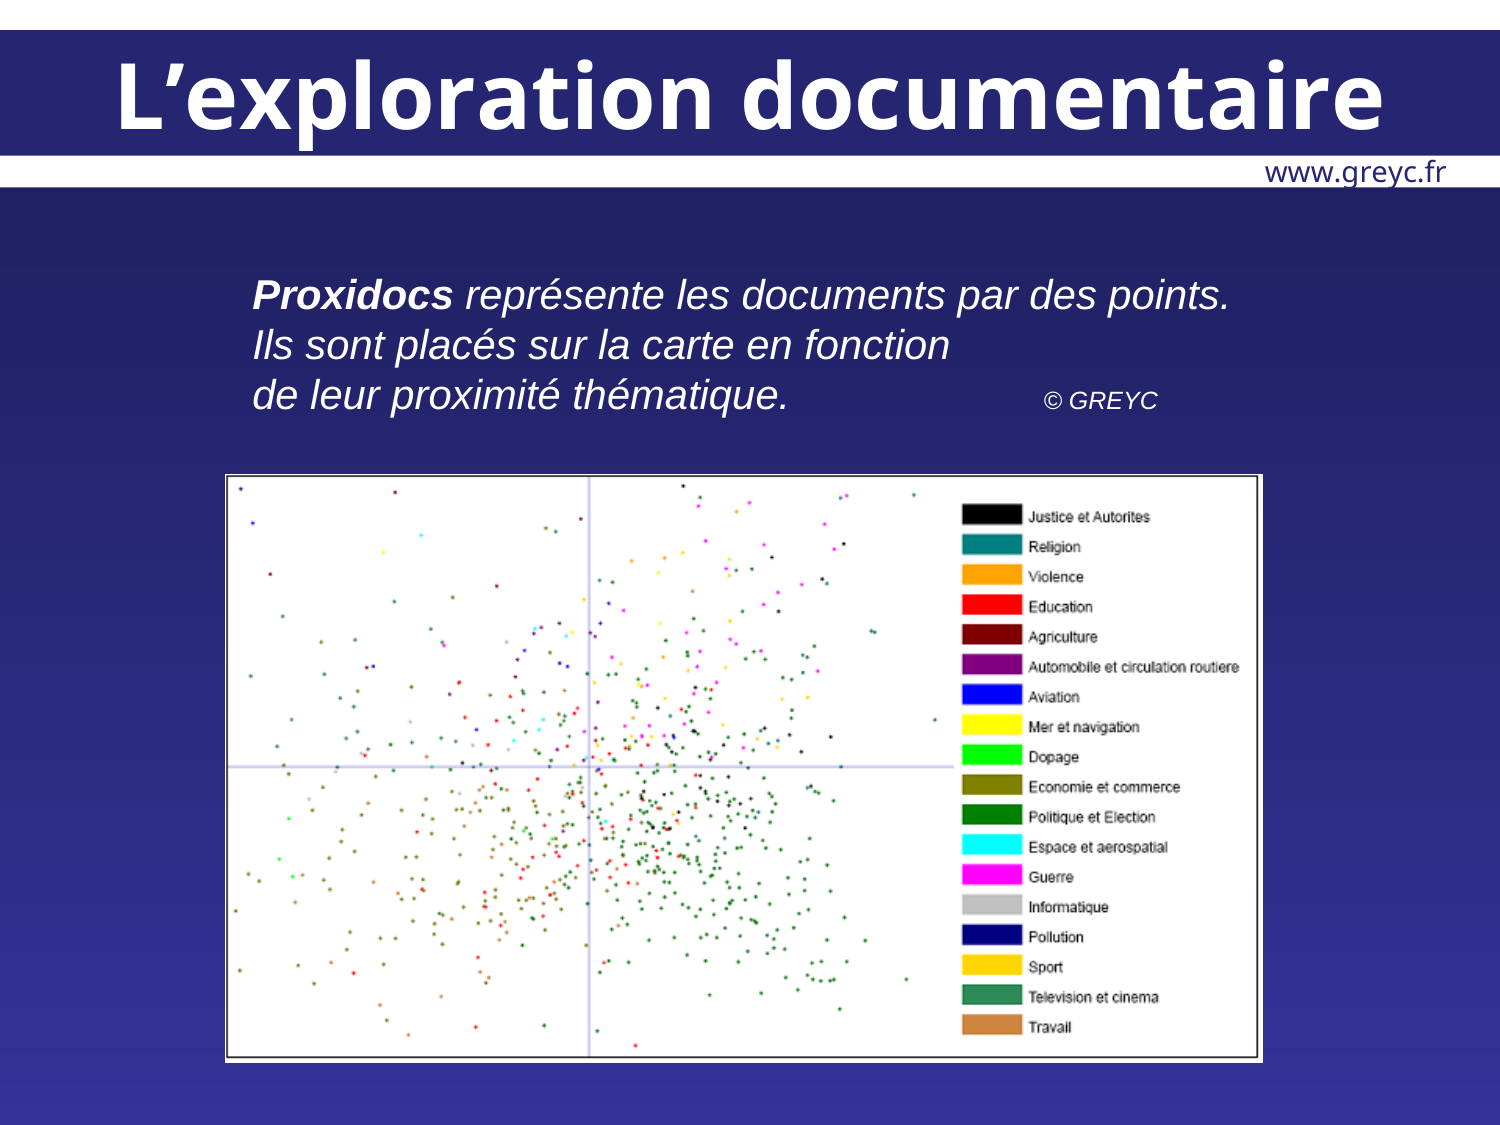

L’exploration documentaire
www.greyc.fr
Proxidocs représente les documents par des points. Ils sont placés sur la carte en fonction
de leur proximité thématique. © GREYC